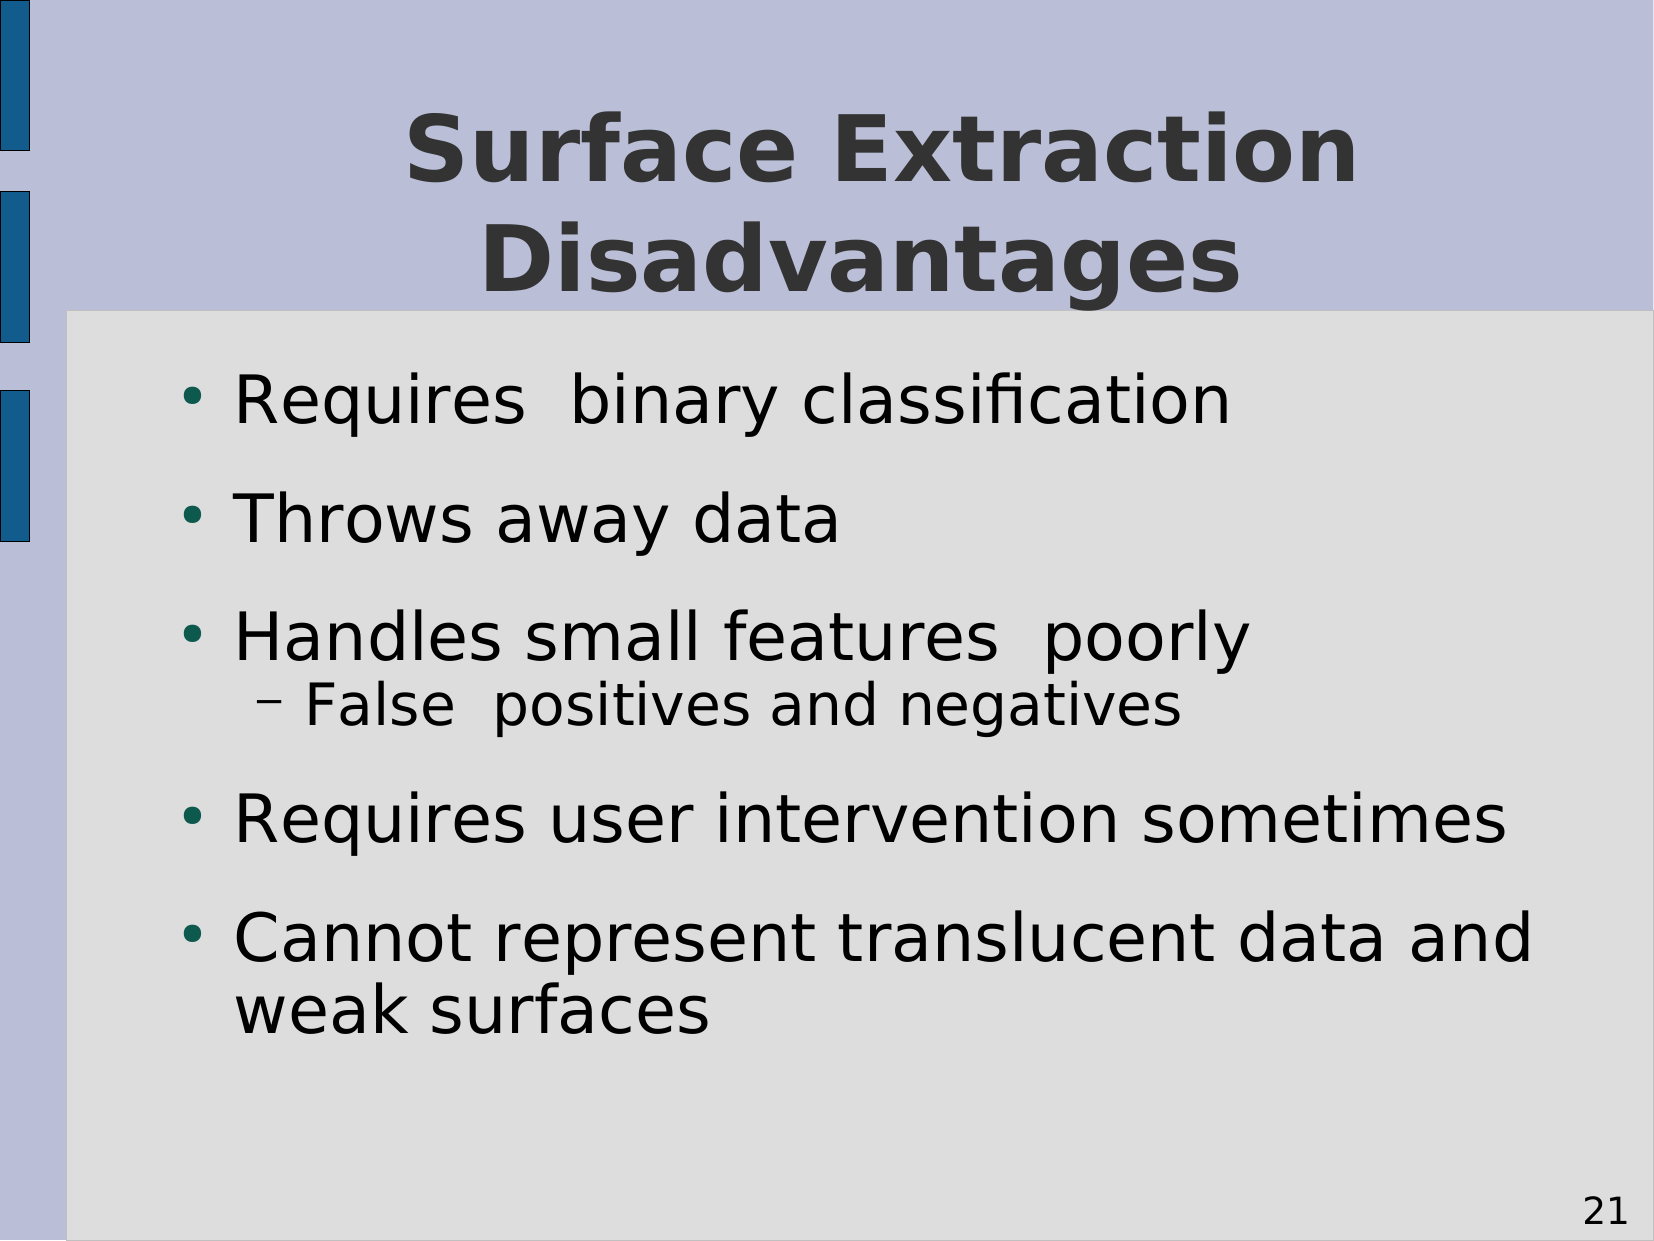

# Surface Extraction Disadvantages
Requires binary classification
Throws away data
Handles small features poorly
False positives and negatives
Requires user intervention sometimes
Cannot represent translucent data and weak surfaces